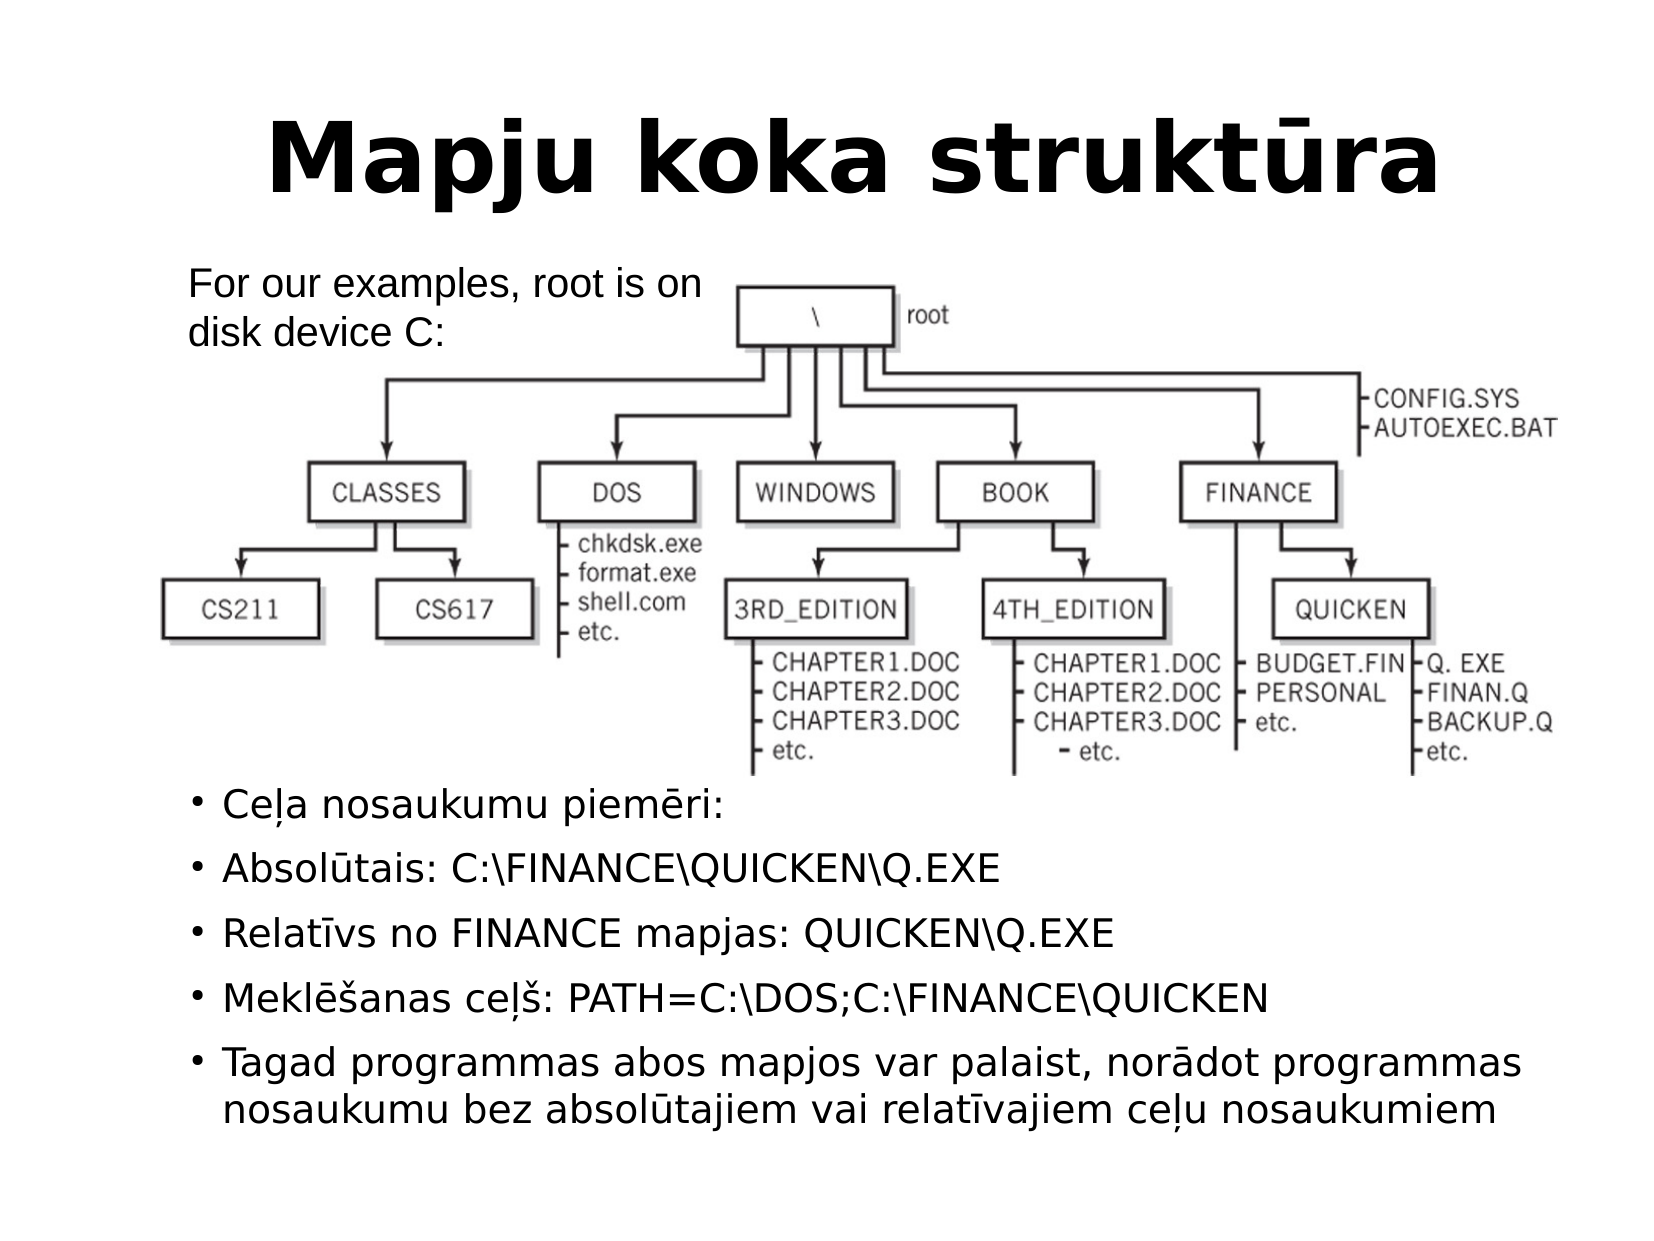

# Mapju koka struktūra
For our examples, root is on disk device C:
Ceļa nosaukumu piemēri:
Absolūtais: C:\FINANCE\QUICKEN\Q.EXE
Relatīvs no FINANCE mapjas: QUICKEN\Q.EXE
Meklēšanas ceļš: PATH=C:\DOS;C:\FINANCE\QUICKEN
Tagad programmas abos mapjos var palaist, norādot programmas nosaukumu bez absolūtajiem vai relatīvajiem ceļu nosaukumiem